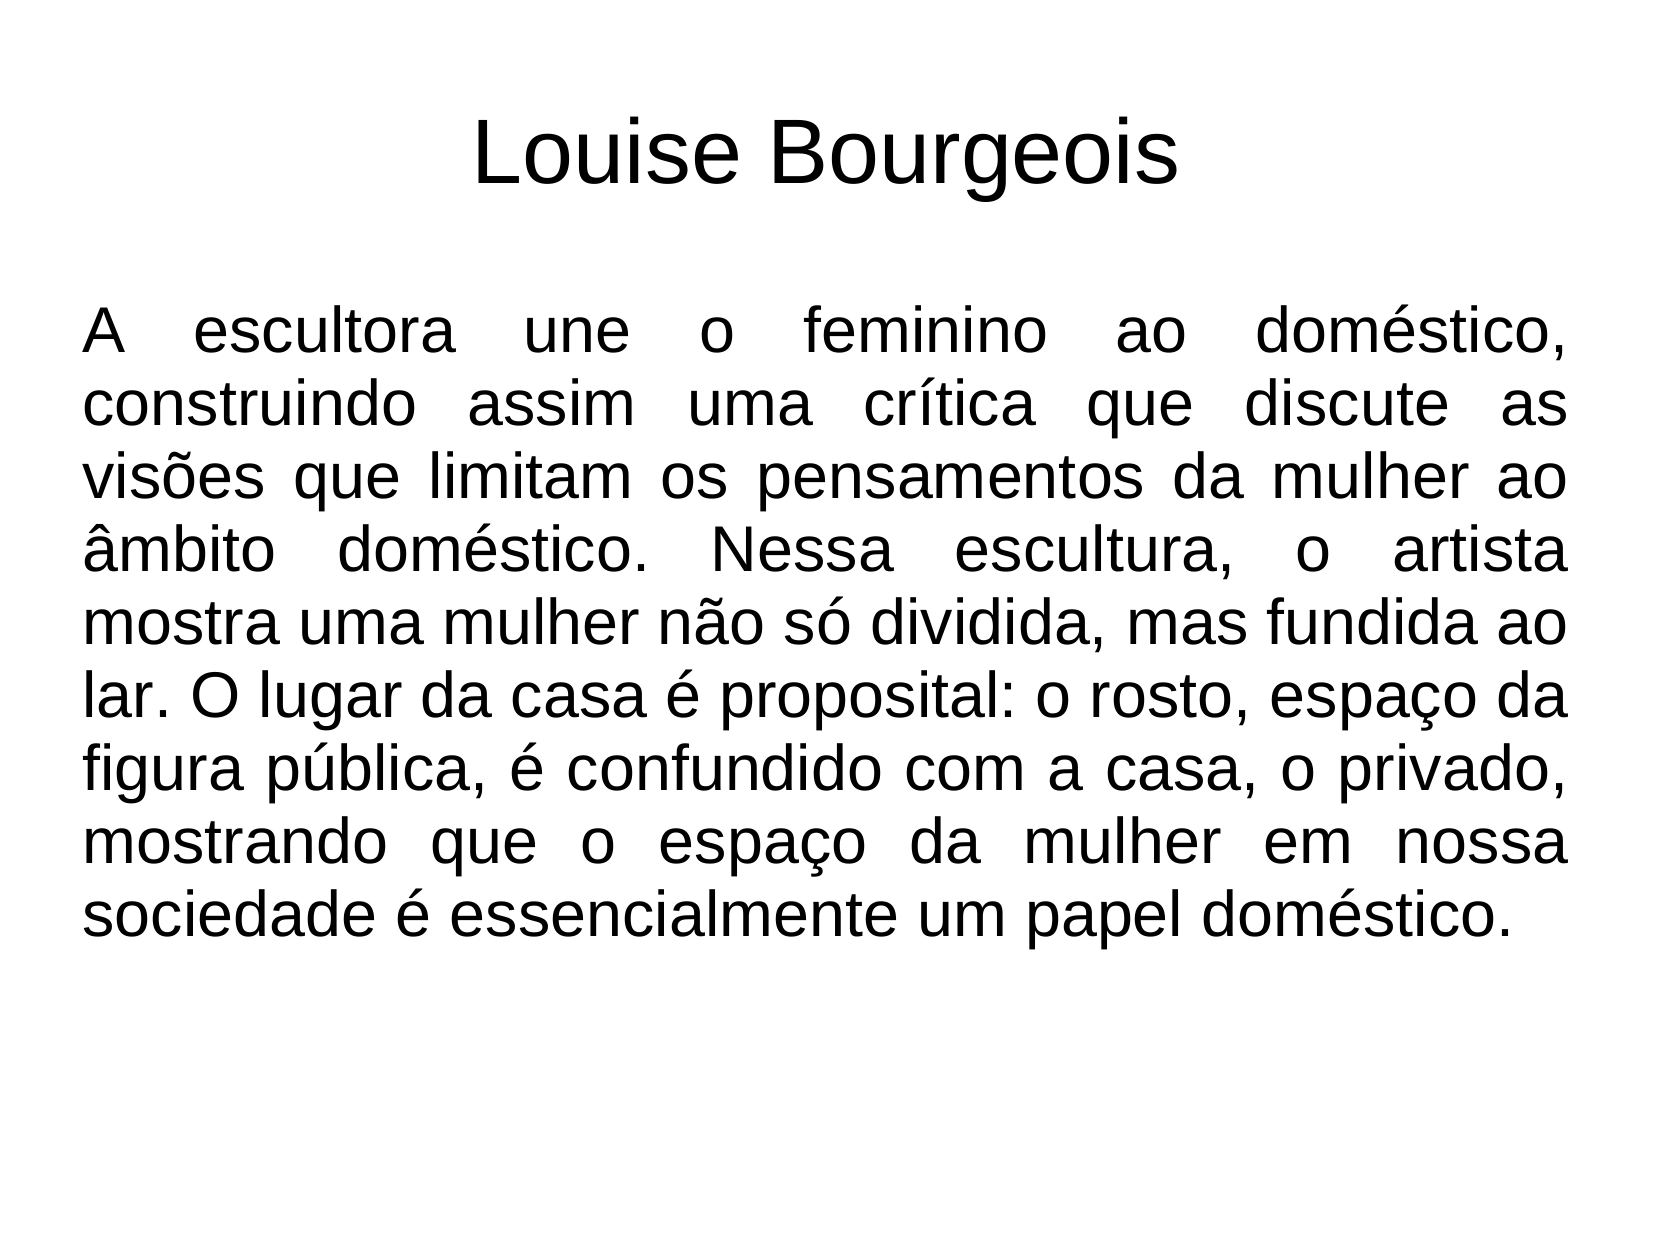

# Louise Bourgeois
A escultora une o feminino ao doméstico, construindo assim uma crítica que discute as visões que limitam os pensamentos da mulher ao âmbito doméstico. Nessa escultura, o artista mostra uma mulher não só dividida, mas fundida ao lar. O lugar da casa é proposital: o rosto, espaço da figura pública, é confundido com a casa, o privado, mostrando que o espaço da mulher em nossa sociedade é essencialmente um papel doméstico.